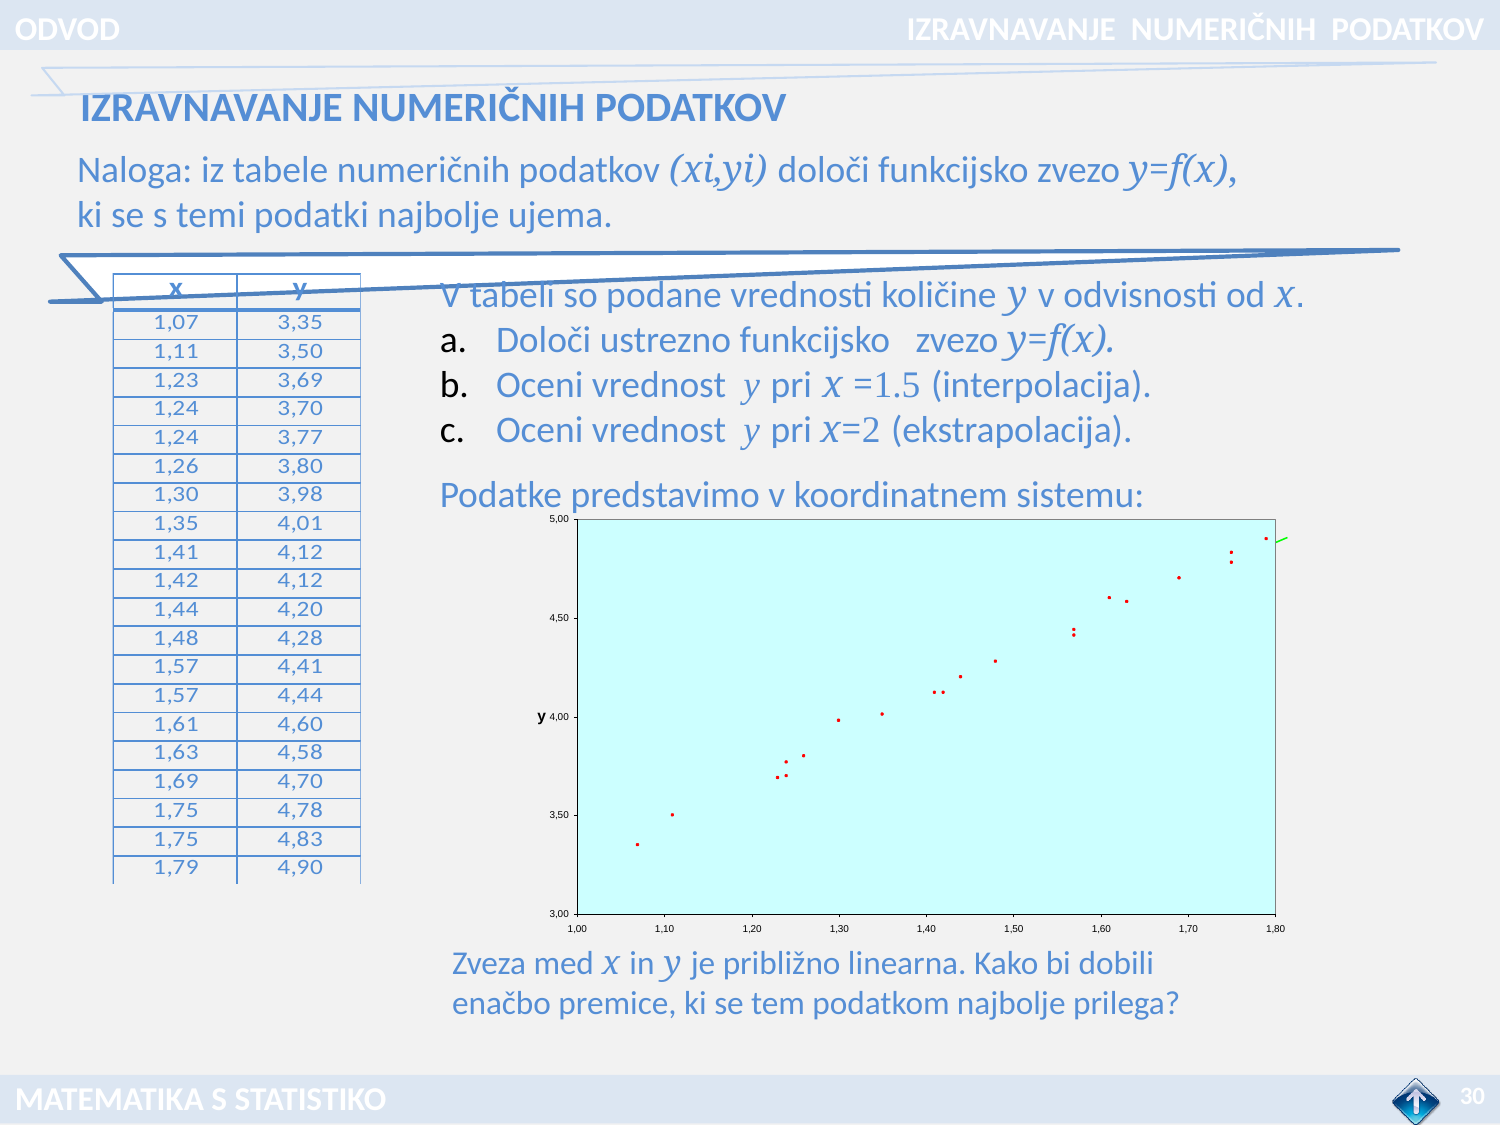

ODVOD
IZRAVNAVANJE NUMERIČNIH PODATKOV
IZRAVNAVANJE NUMERIČNIH PODATKOV
Naloga: iz tabele numeričnih podatkov (xi,yi) določi funkcijsko zvezo y=f(x), ki se s temi podatki najbolje ujema.
V tabeli so podane vrednosti količine y v odvisnosti od x.
Določi ustrezno funkcijsko zvezo y=f(x).
Oceni vrednost y pri x =1.5 (interpolacija).
Oceni vrednost y pri x=2 (ekstrapolacija).
Podatke predstavimo v koordinatnem sistemu:
Zveza med x in y je približno linearna. Kako bi dobili enačbo premice, ki se tem podatkom najbolje prilega?
MATEMATIKA S STATISTIKO